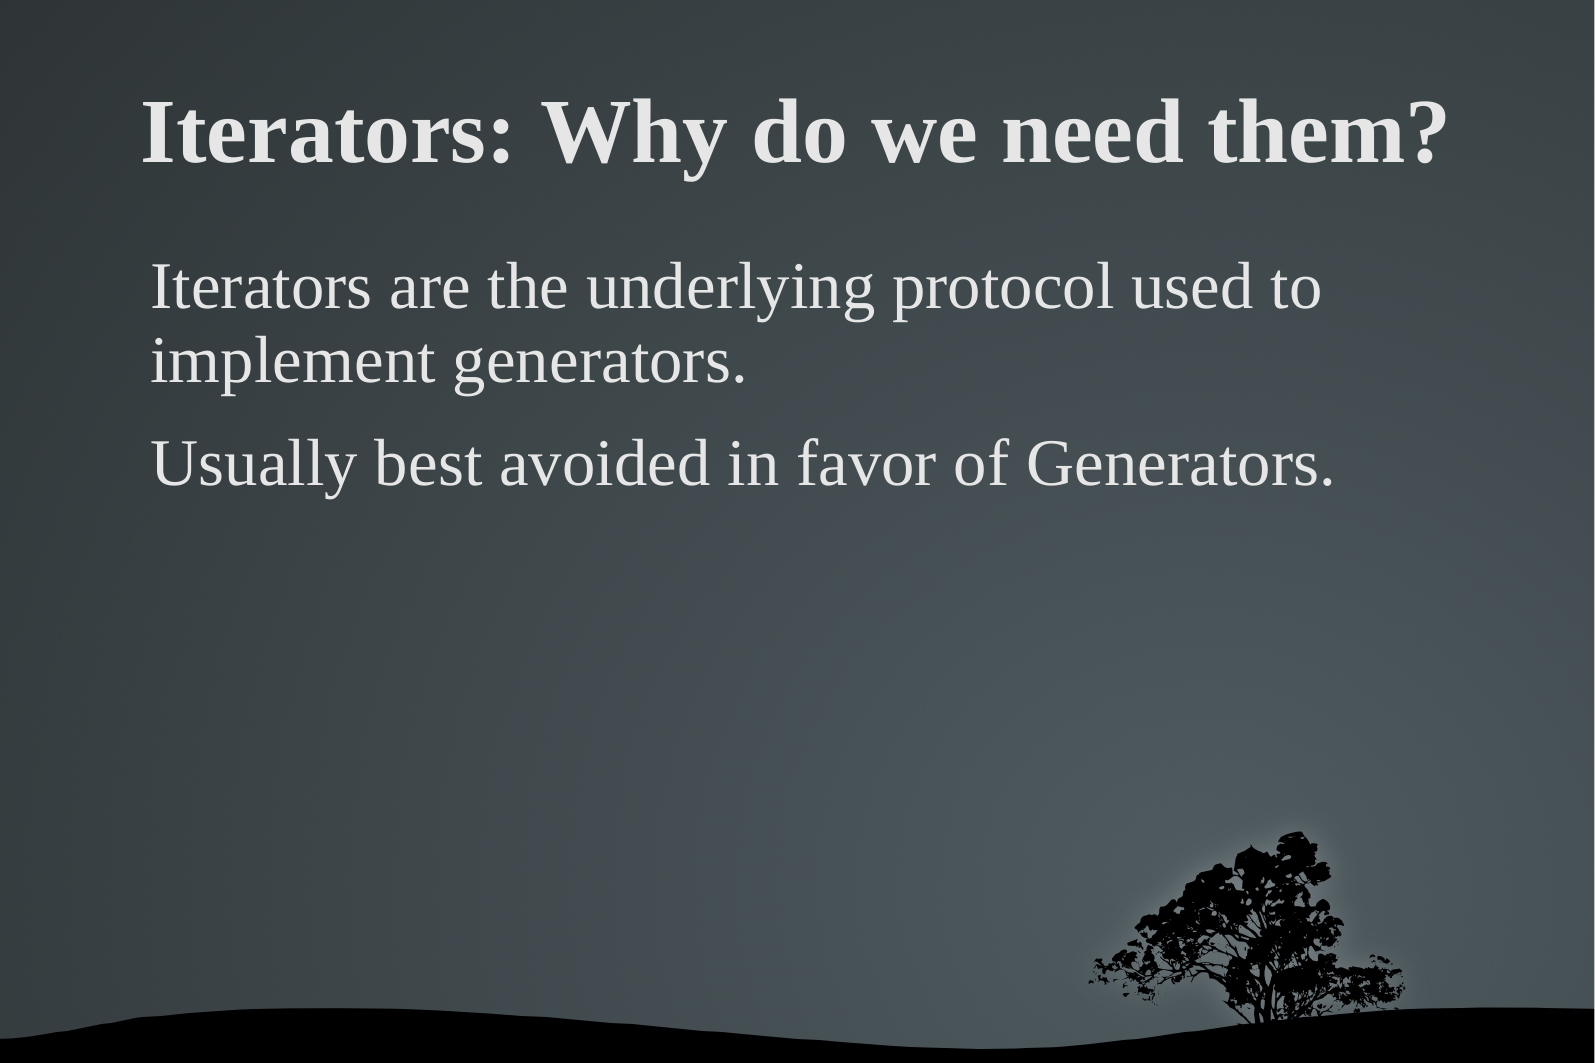

# Iterators: Why do we need them?
Iterators are the underlying protocol used to implement generators.
Usually best avoided in favor of Generators.